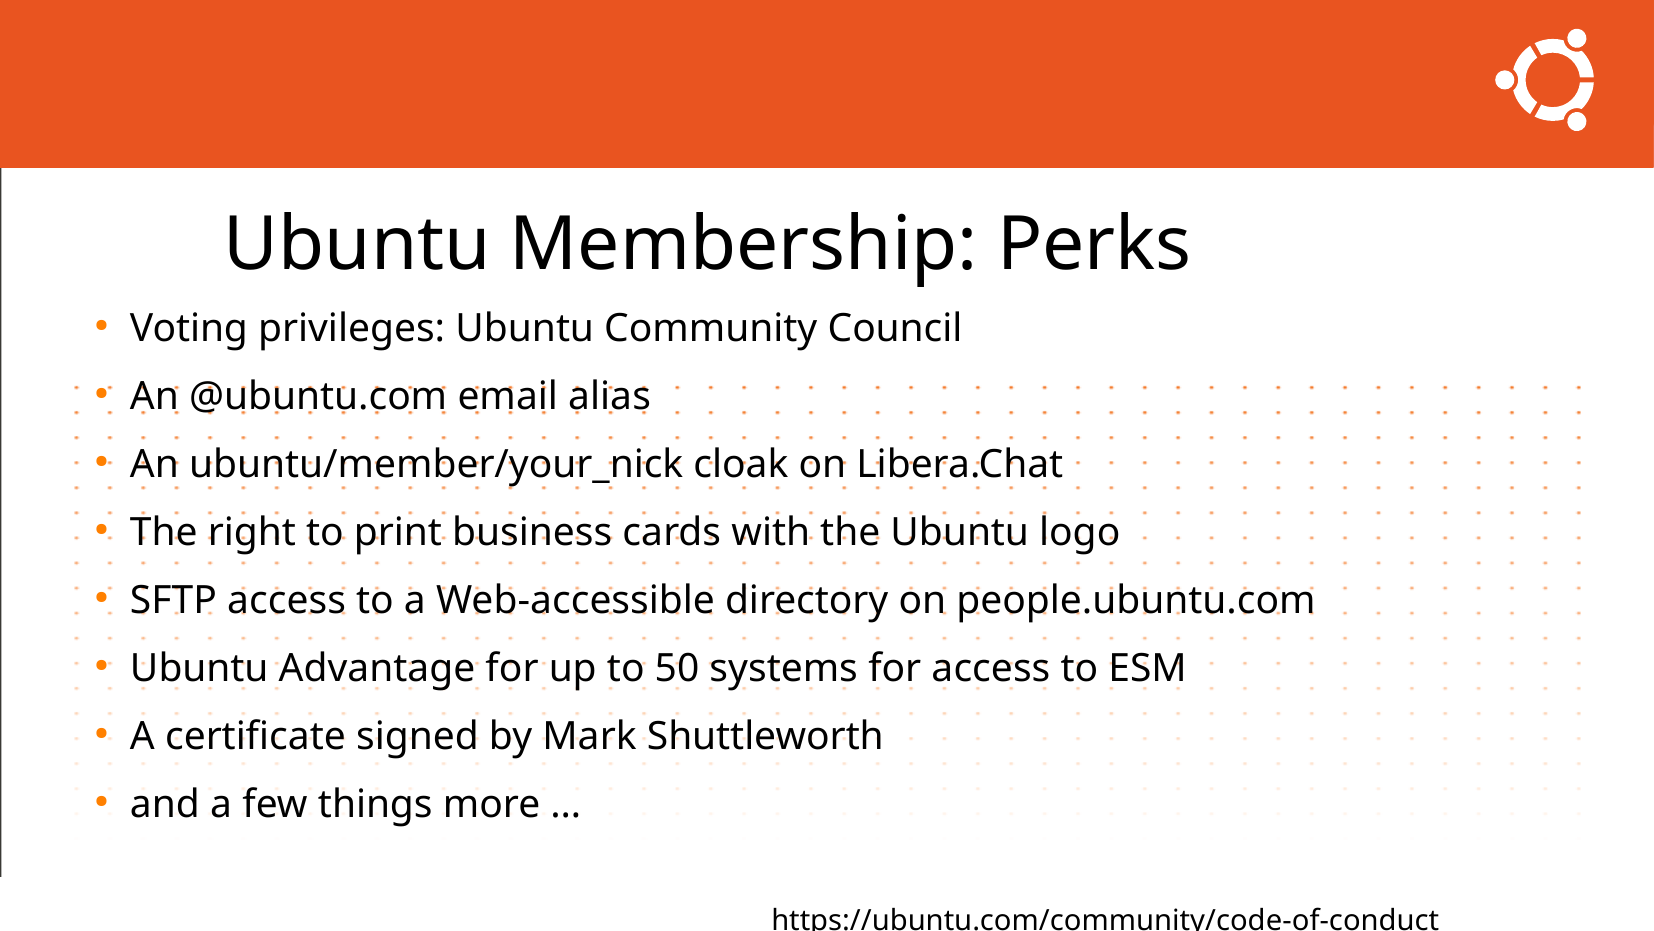

Ubuntu Membership: Perks
# Voting privileges: Ubuntu Community Council
An @ubuntu.com email alias
An ubuntu/member/your_nick cloak on Libera.Chat
The right to print business cards with the Ubuntu logo
SFTP access to a Web-accessible directory on people.ubuntu.com
Ubuntu Advantage for up to 50 systems for access to ESM
A certificate signed by Mark Shuttleworth
and a few things more …
https://ubuntu.com/community/code-of-conduct